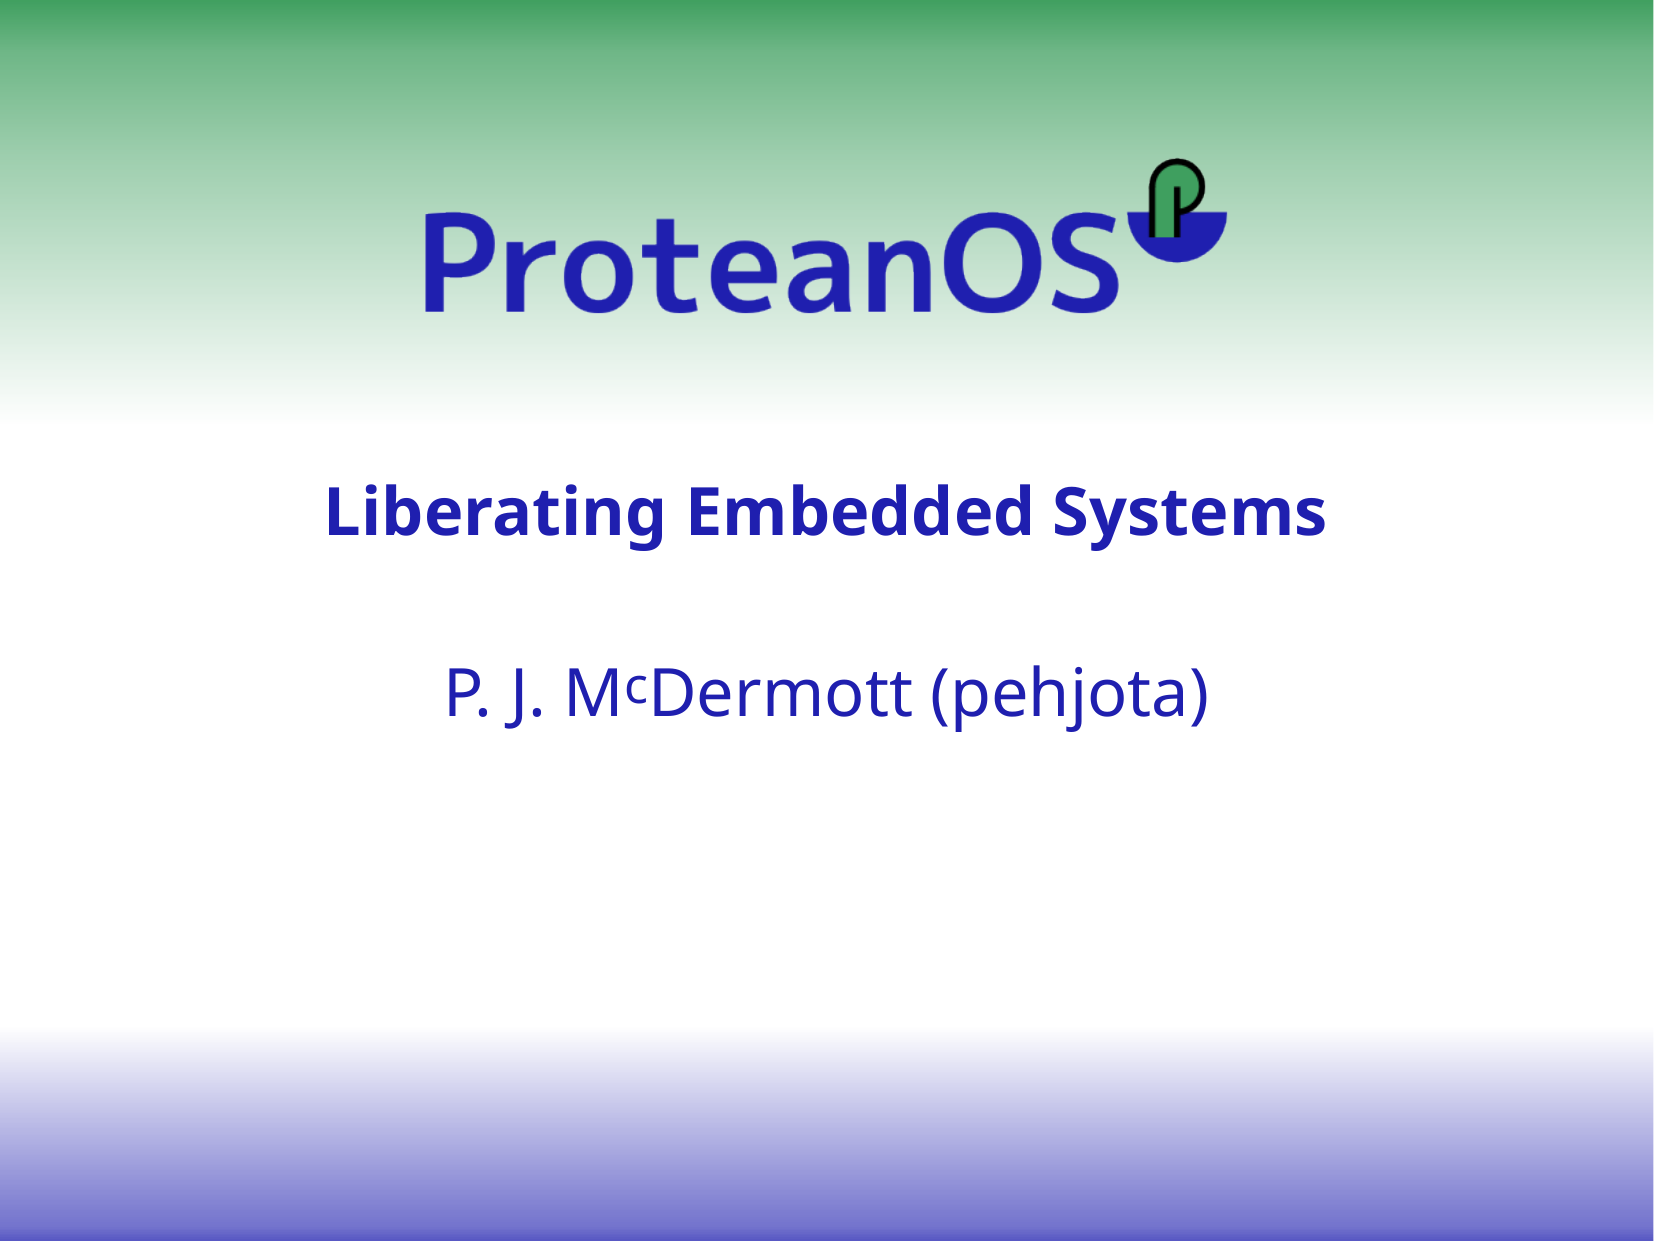

# Liberating Embedded Systems
P. J. McDermott (pehjota)